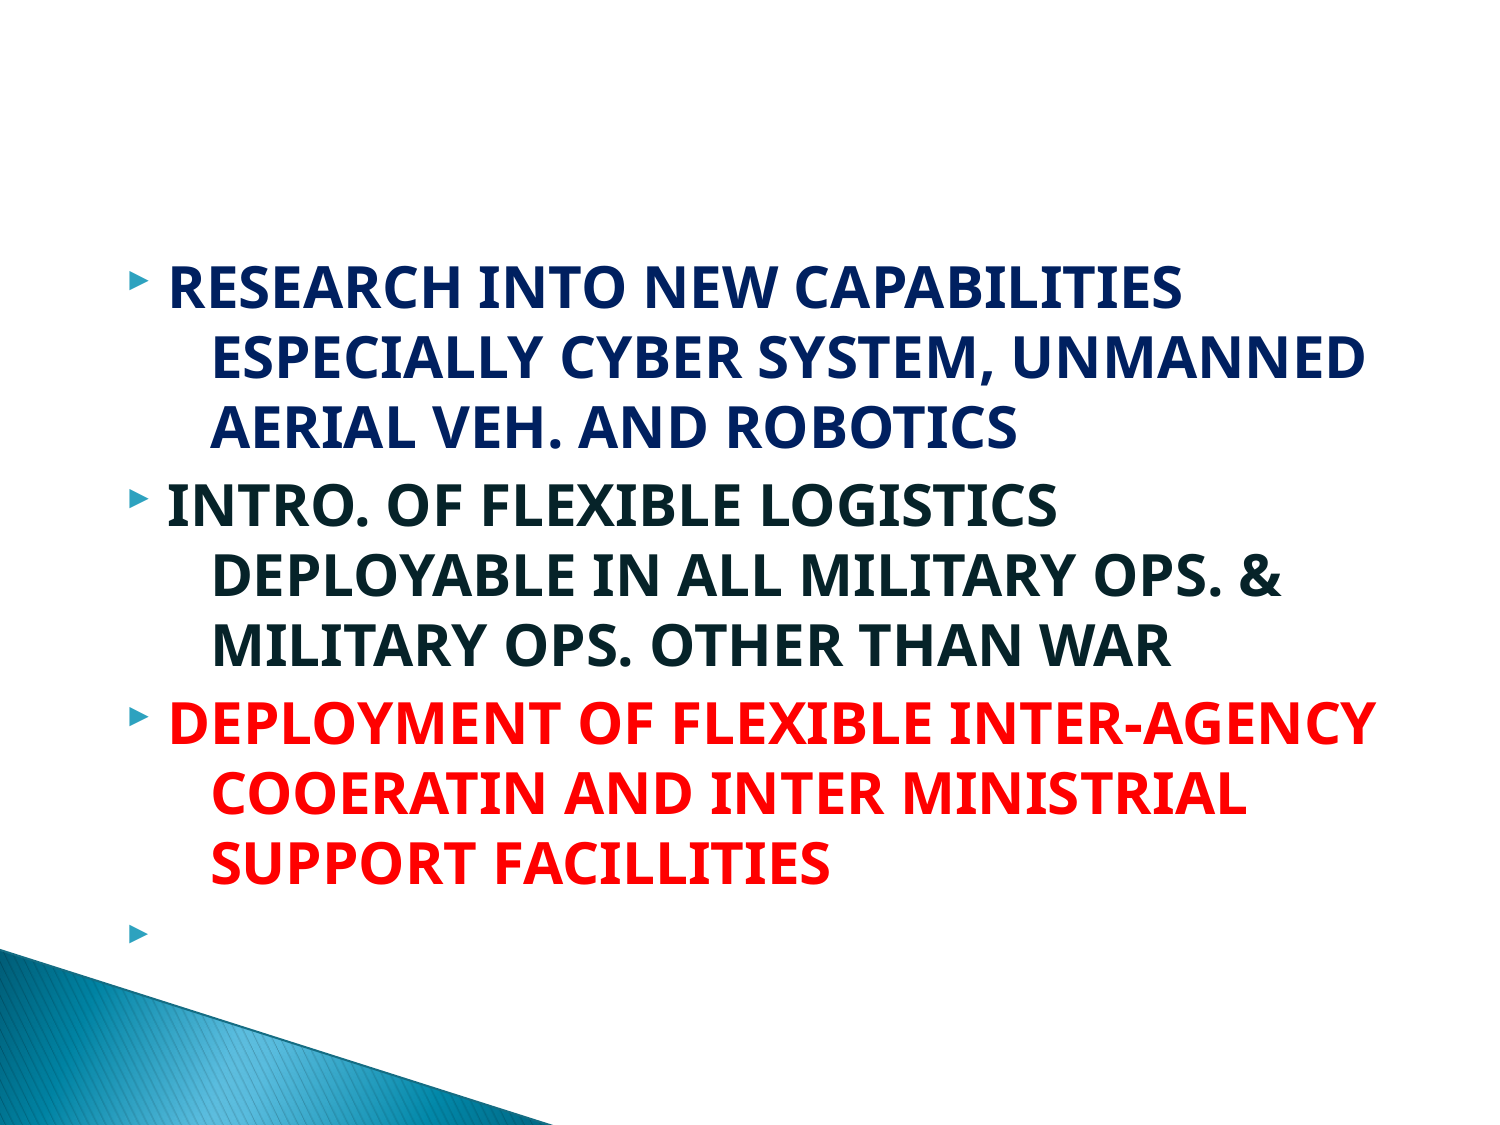

# RESEARCH INTO NEW CAPABILITIES ESPECIALLY CYBER SYSTEM, UNMANNED AERIAL VEH. AND ROBOTICS
INTRO. OF FLEXIBLE LOGISTICS DEPLOYABLE IN ALL MILITARY OPS. & MILITARY OPS. OTHER THAN WAR
DEPLOYMENT OF FLEXIBLE INTER-AGENCY COOERATIN AND INTER MINISTRIAL SUPPORT FACILLITIES